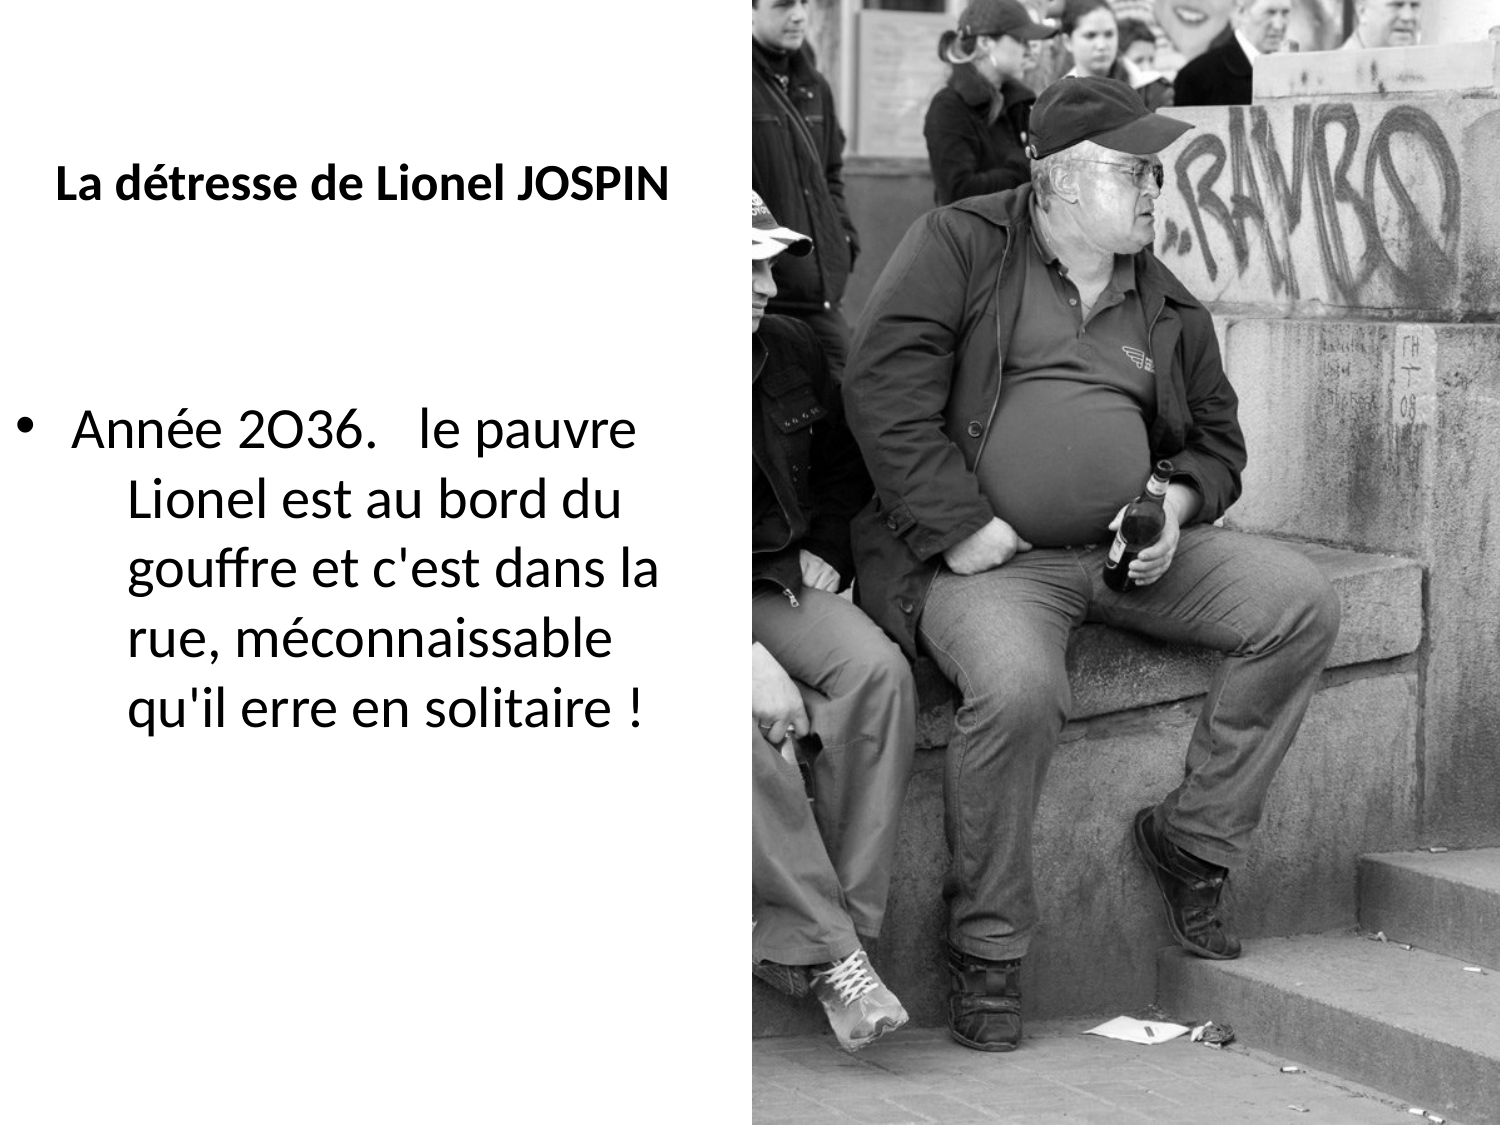

La détresse de Lionel JOSPIN
# Année 2O36.   le pauvre Lionel est au bord du gouffre et c'est dans la rue, méconnaissable qu'il erre en solitaire !